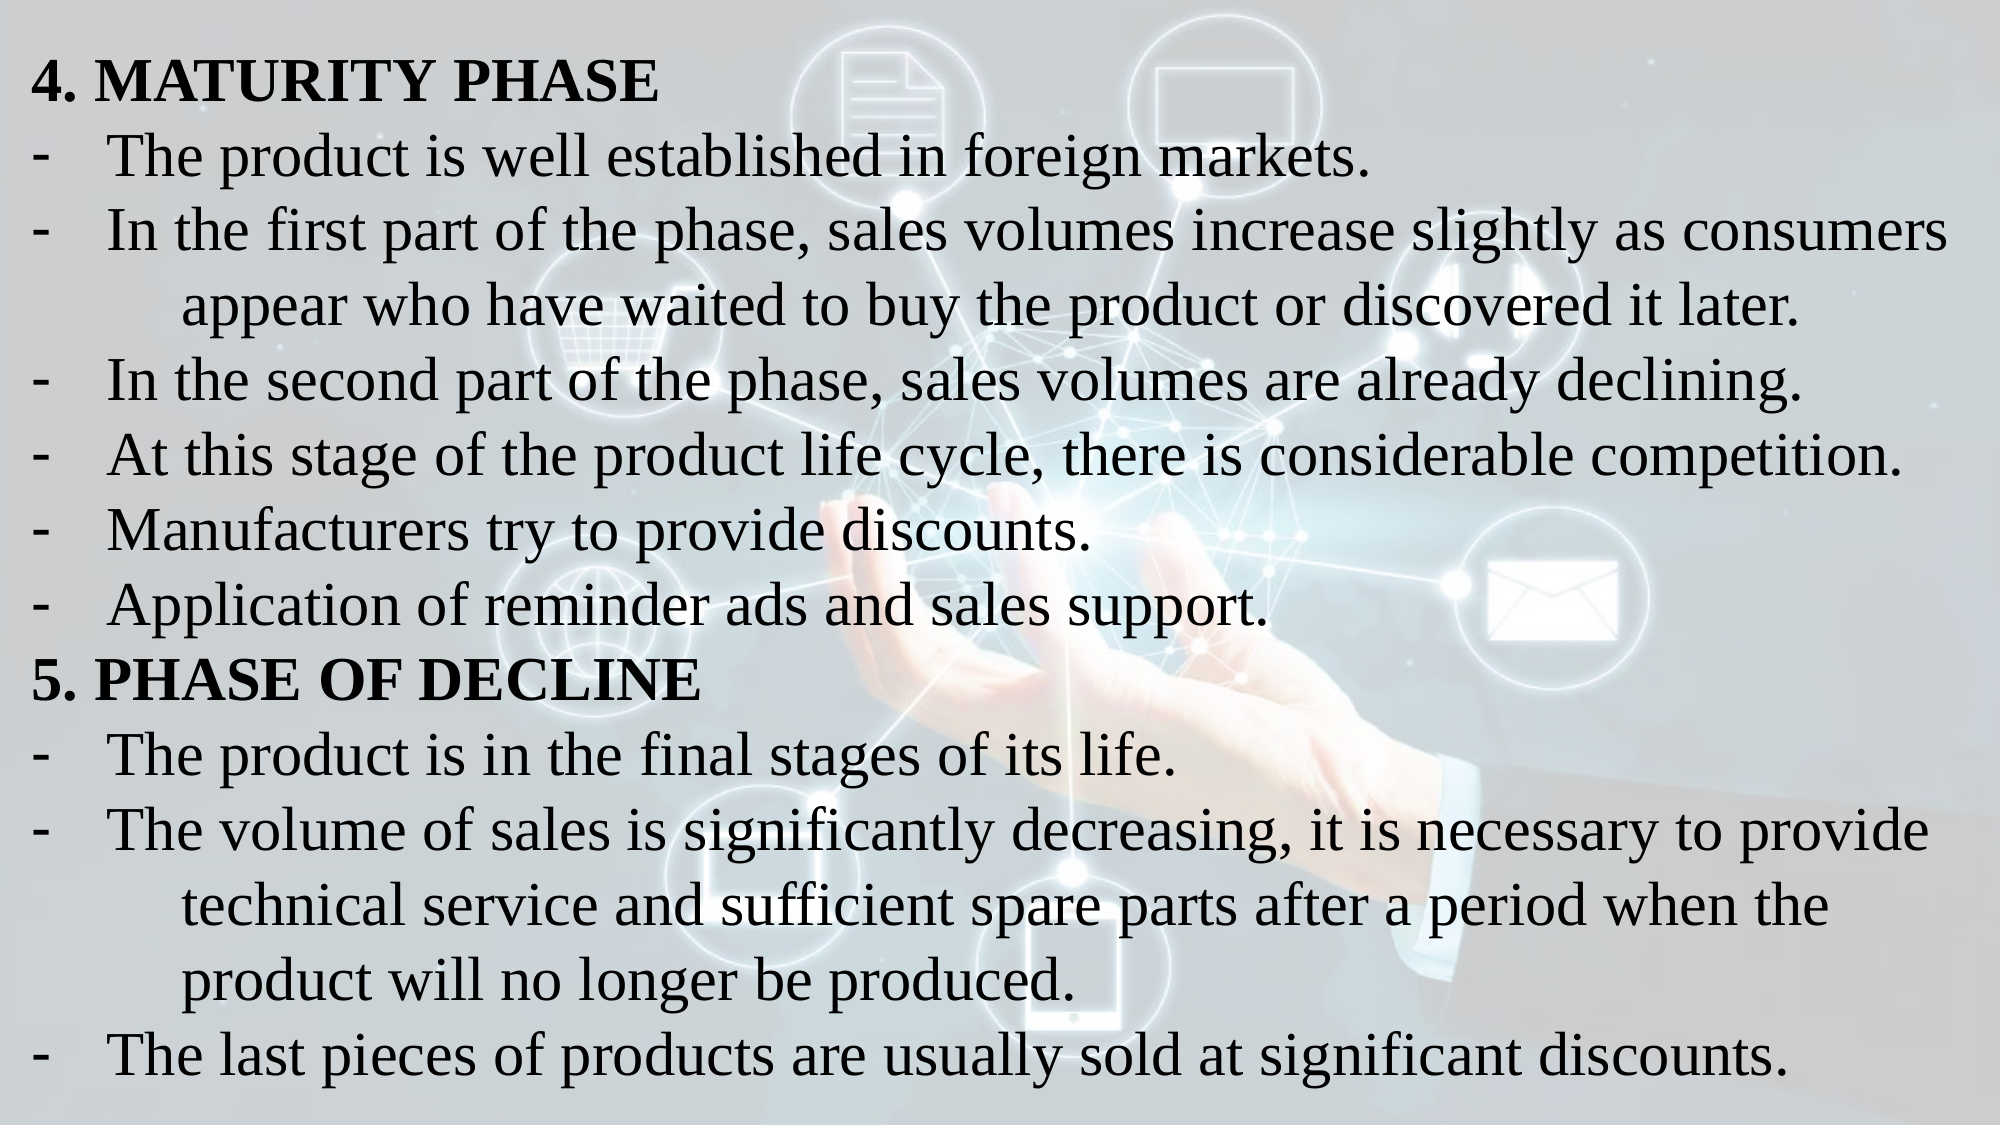

4. MATURITY PHASE
The product is well established in foreign markets.
In the first part of the phase, sales volumes increase slightly as consumers appear who have waited to buy the product or discovered it later.
In the second part of the phase, sales volumes are already declining.
At this stage of the product life cycle, there is considerable competition.
Manufacturers try to provide discounts.
Application of reminder ads and sales support.
5. PHASE OF DECLINE
The product is in the final stages of its life.
The volume of sales is significantly decreasing, it is necessary to provide technical service and sufficient spare parts after a period when the product will no longer be produced.
The last pieces of products are usually sold at significant discounts.